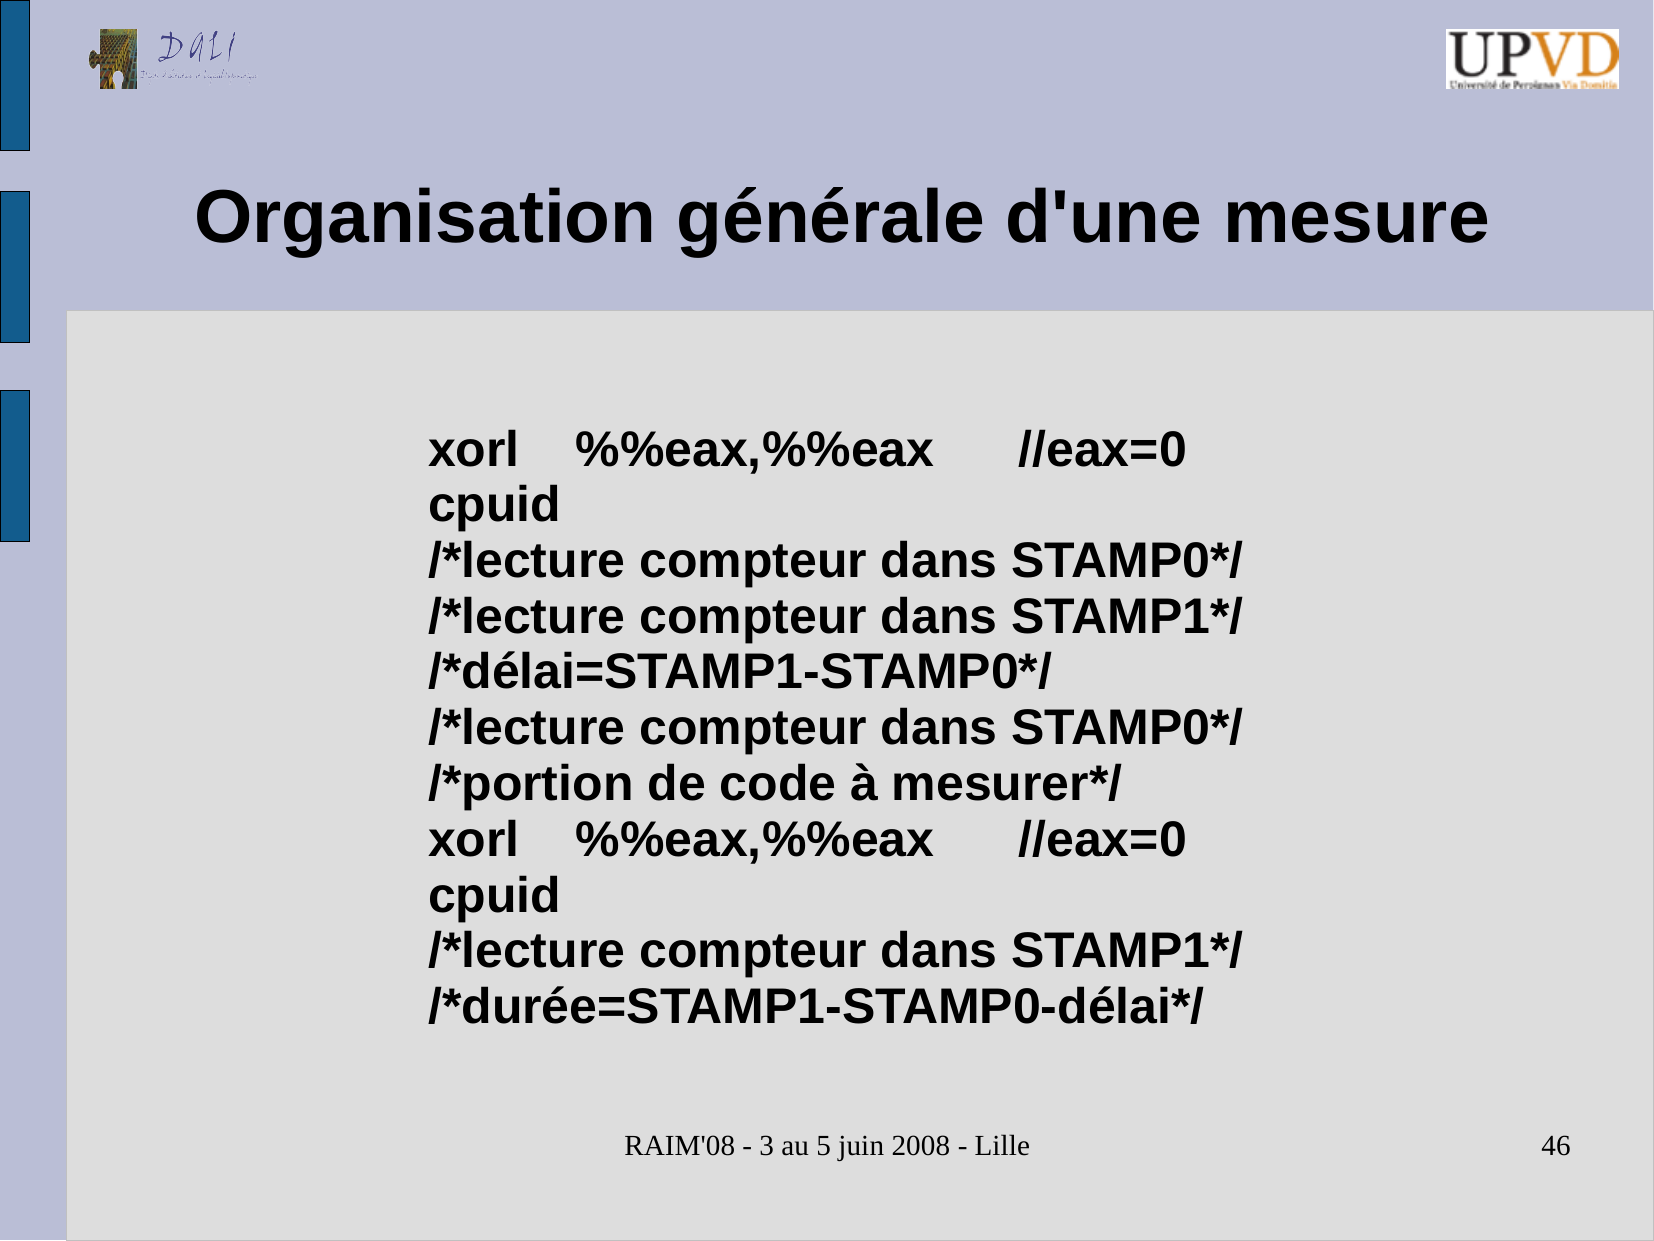

Organisation générale d'une mesure
xorl	%%eax,%%eax		//eax=0
cpuid
/*lecture compteur dans STAMP0*/
/*lecture compteur dans STAMP1*/
/*délai=STAMP1-STAMP0*/
/*lecture compteur dans STAMP0*/
/*portion de code à mesurer*/
xorl	%%eax,%%eax		//eax=0
cpuid
/*lecture compteur dans STAMP1*/
/*durée=STAMP1-STAMP0-délai*/
RAIM'08 - 3 au 5 juin 2008 - Lille
46